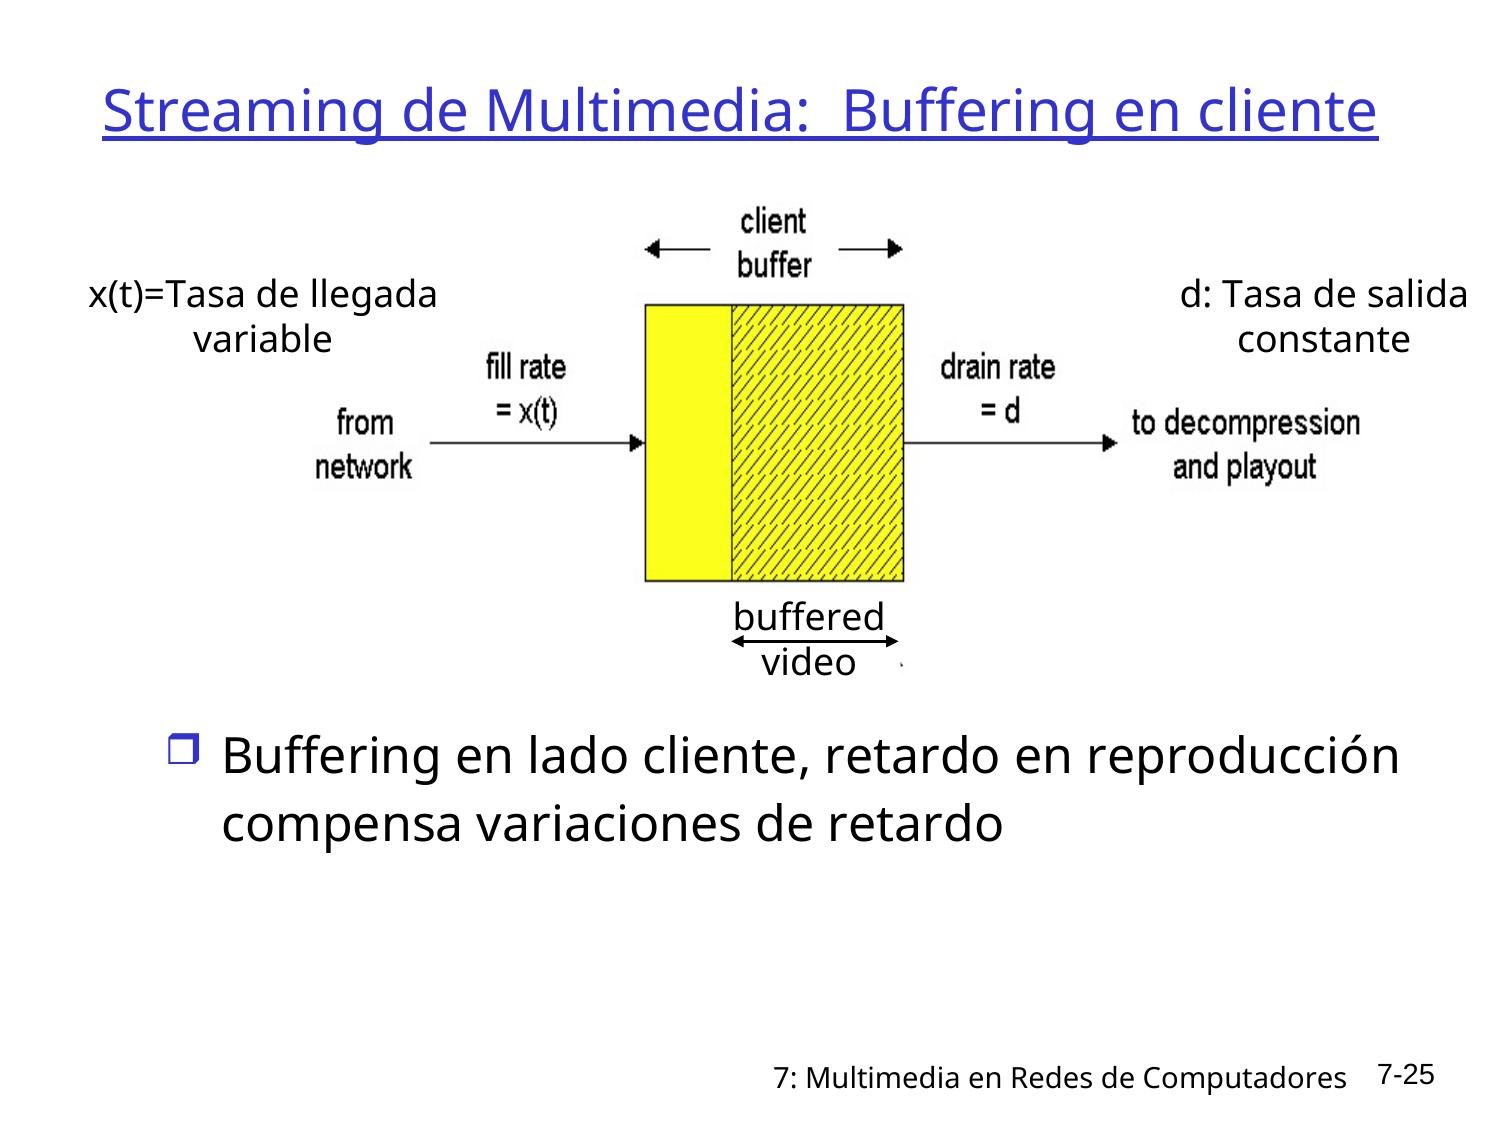

# Streaming de Multimedia: Buffering en cliente
x(t)=Tasa de llegada
variable
d: Tasa de salida
constante
buffered
video
Buffering en lado cliente, retardo en reproducción compensa variaciones de retardo
25